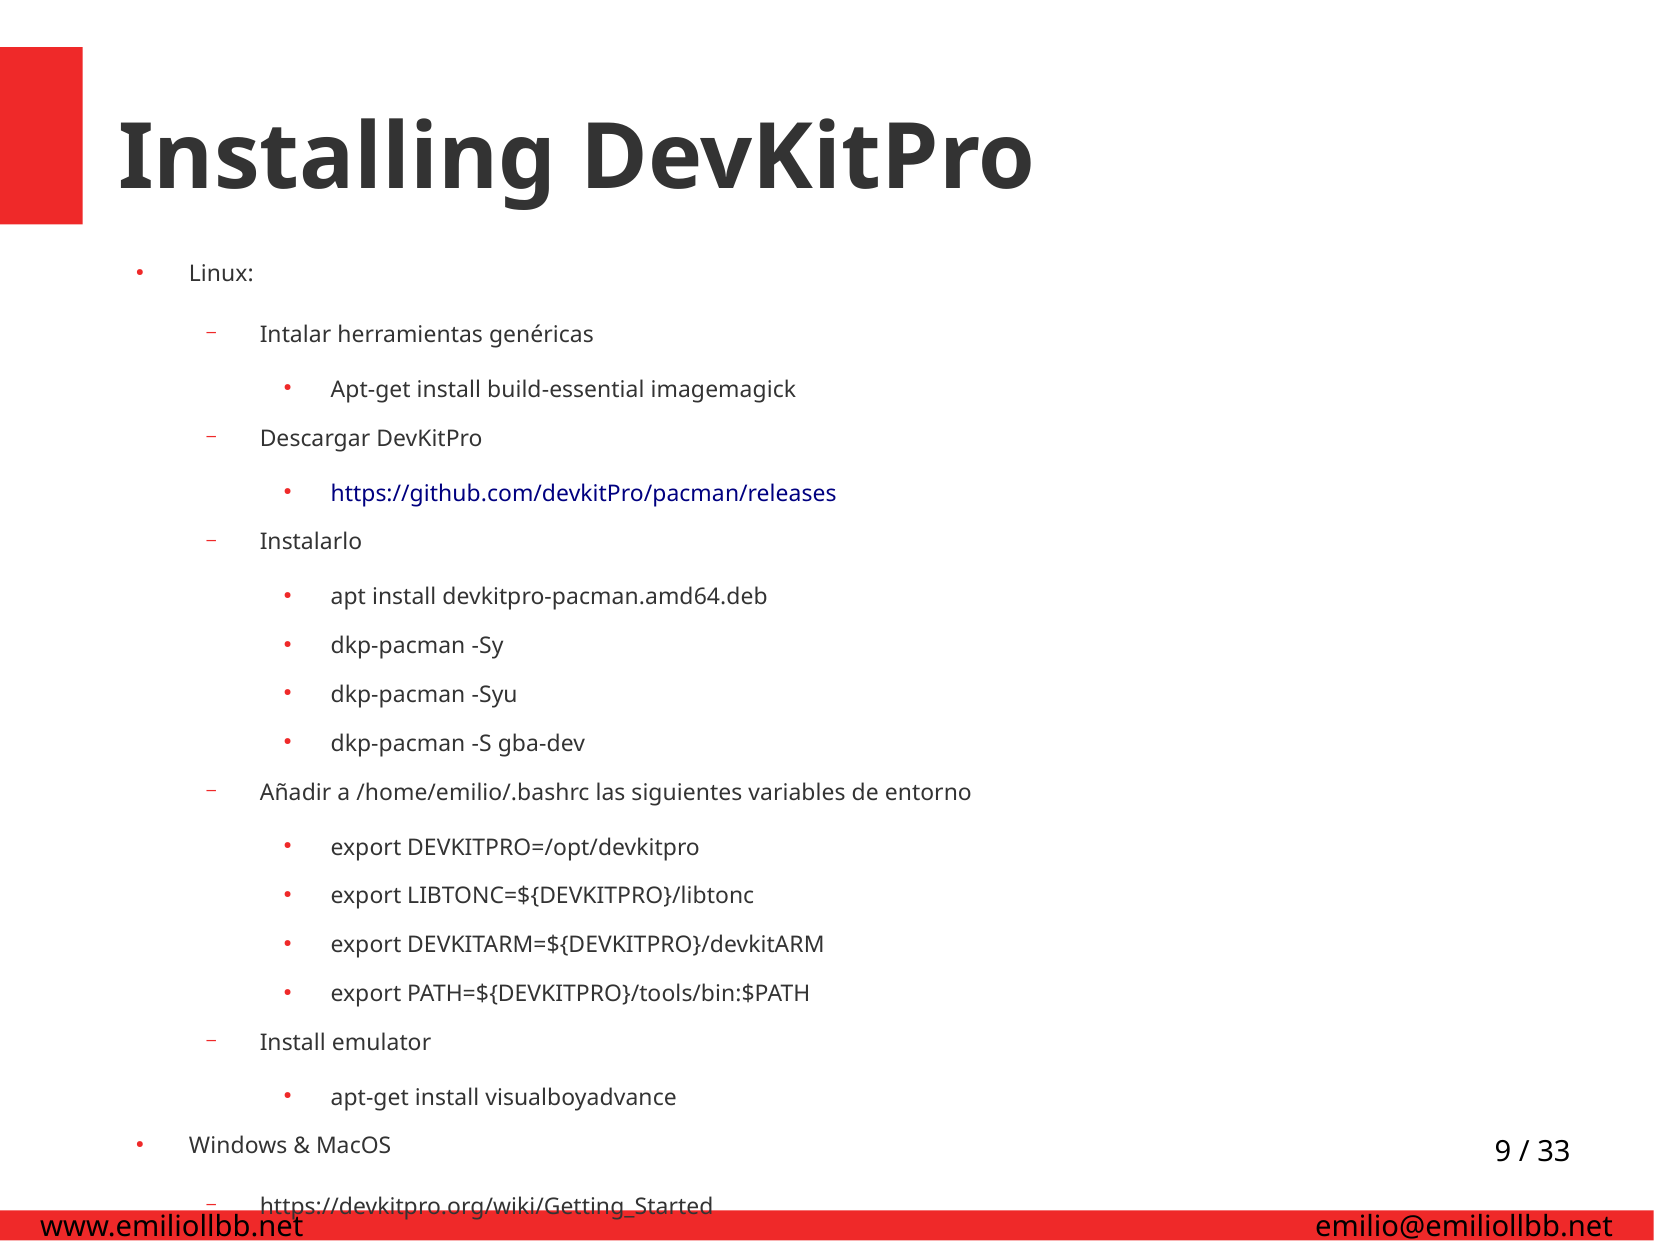

# Installing DevKitPro
Linux:
Intalar herramientas genéricas
Apt-get install build-essential imagemagick
Descargar DevKitPro
https://github.com/devkitPro/pacman/releases
Instalarlo
apt install devkitpro-pacman.amd64.deb
dkp-pacman -Sy
dkp-pacman -Syu
dkp-pacman -S gba-dev
Añadir a /home/emilio/.bashrc las siguientes variables de entorno
export DEVKITPRO=/opt/devkitpro
export LIBTONC=${DEVKITPRO}/libtonc
export DEVKITARM=${DEVKITPRO}/devkitARM
export PATH=${DEVKITPRO}/tools/bin:$PATH
Install emulator
apt-get install visualboyadvance
Windows & MacOS
https://devkitpro.org/wiki/Getting_Started
9